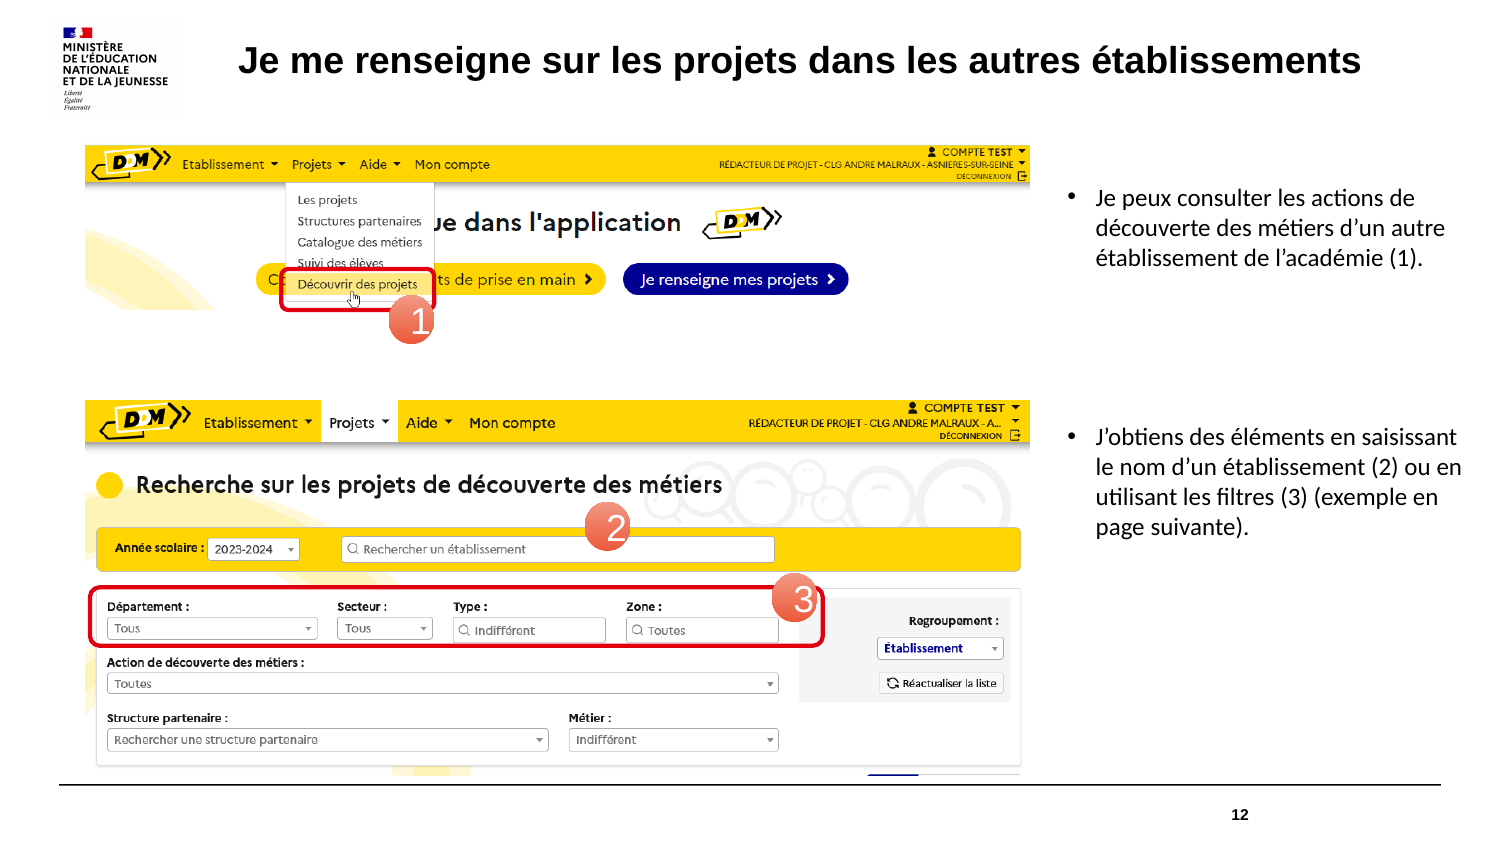

Je me renseigne sur les projets dans les autres établissements
Je peux consulter les actions de découverte des métiers d’un autre établissement de l’académie (1).
J’obtiens des éléments en saisissant le nom d’un établissement (2) ou en utilisant les filtres (3) (exemple en page suivante).
1
2
3